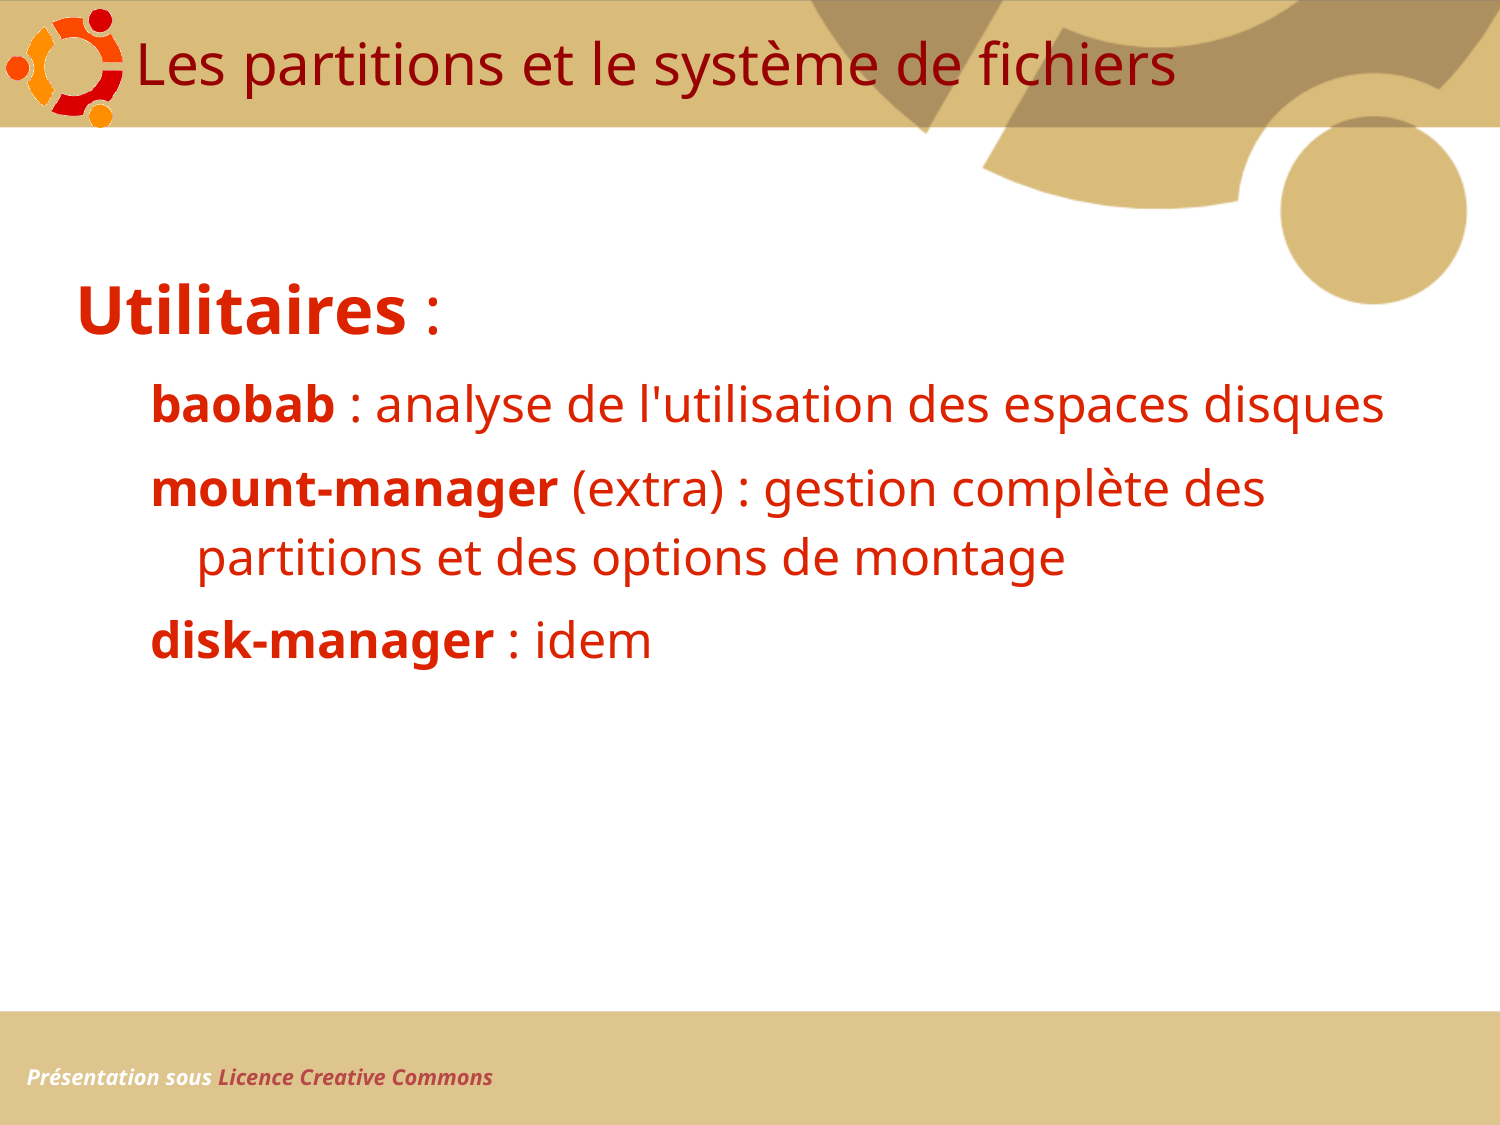

# Les partitions et le système de fichiers
Utilitaires :
baobab : analyse de l'utilisation des espaces disques
mount-manager (extra) : gestion complète des partitions et des options de montage
disk-manager : idem